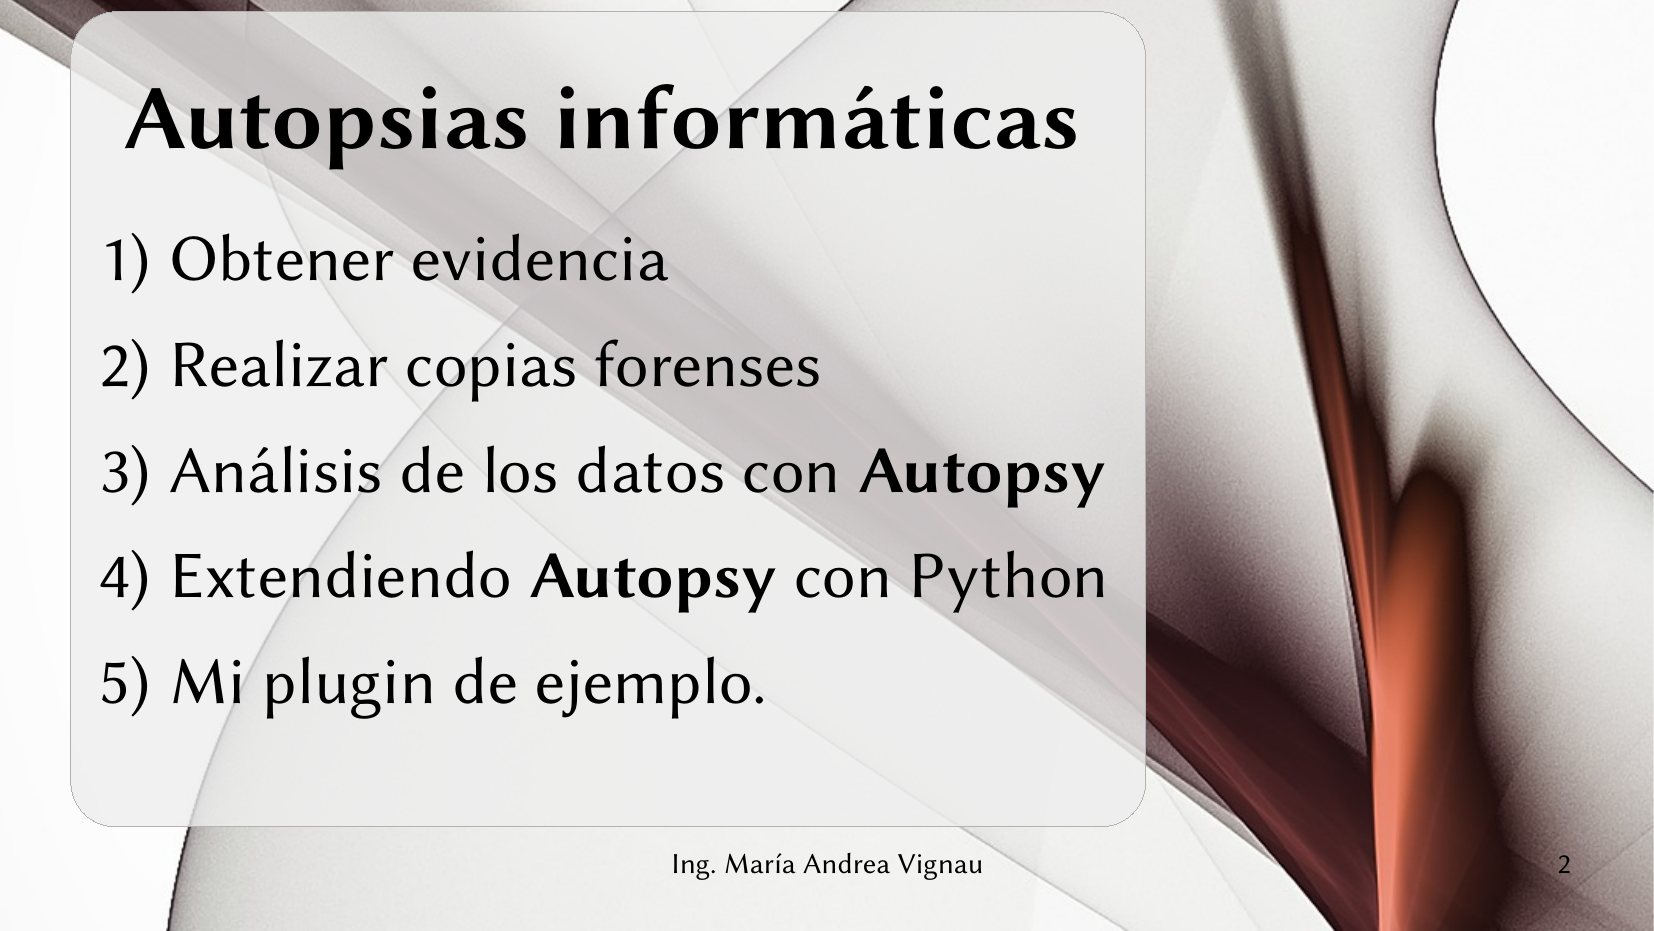

# Autopsias informáticas
 Obtener evidencia
 Realizar copias forenses
 Análisis de los datos con Autopsy
 Extendiendo Autopsy con Python
 Mi plugin de ejemplo.
Ing. María Andrea Vignau
2